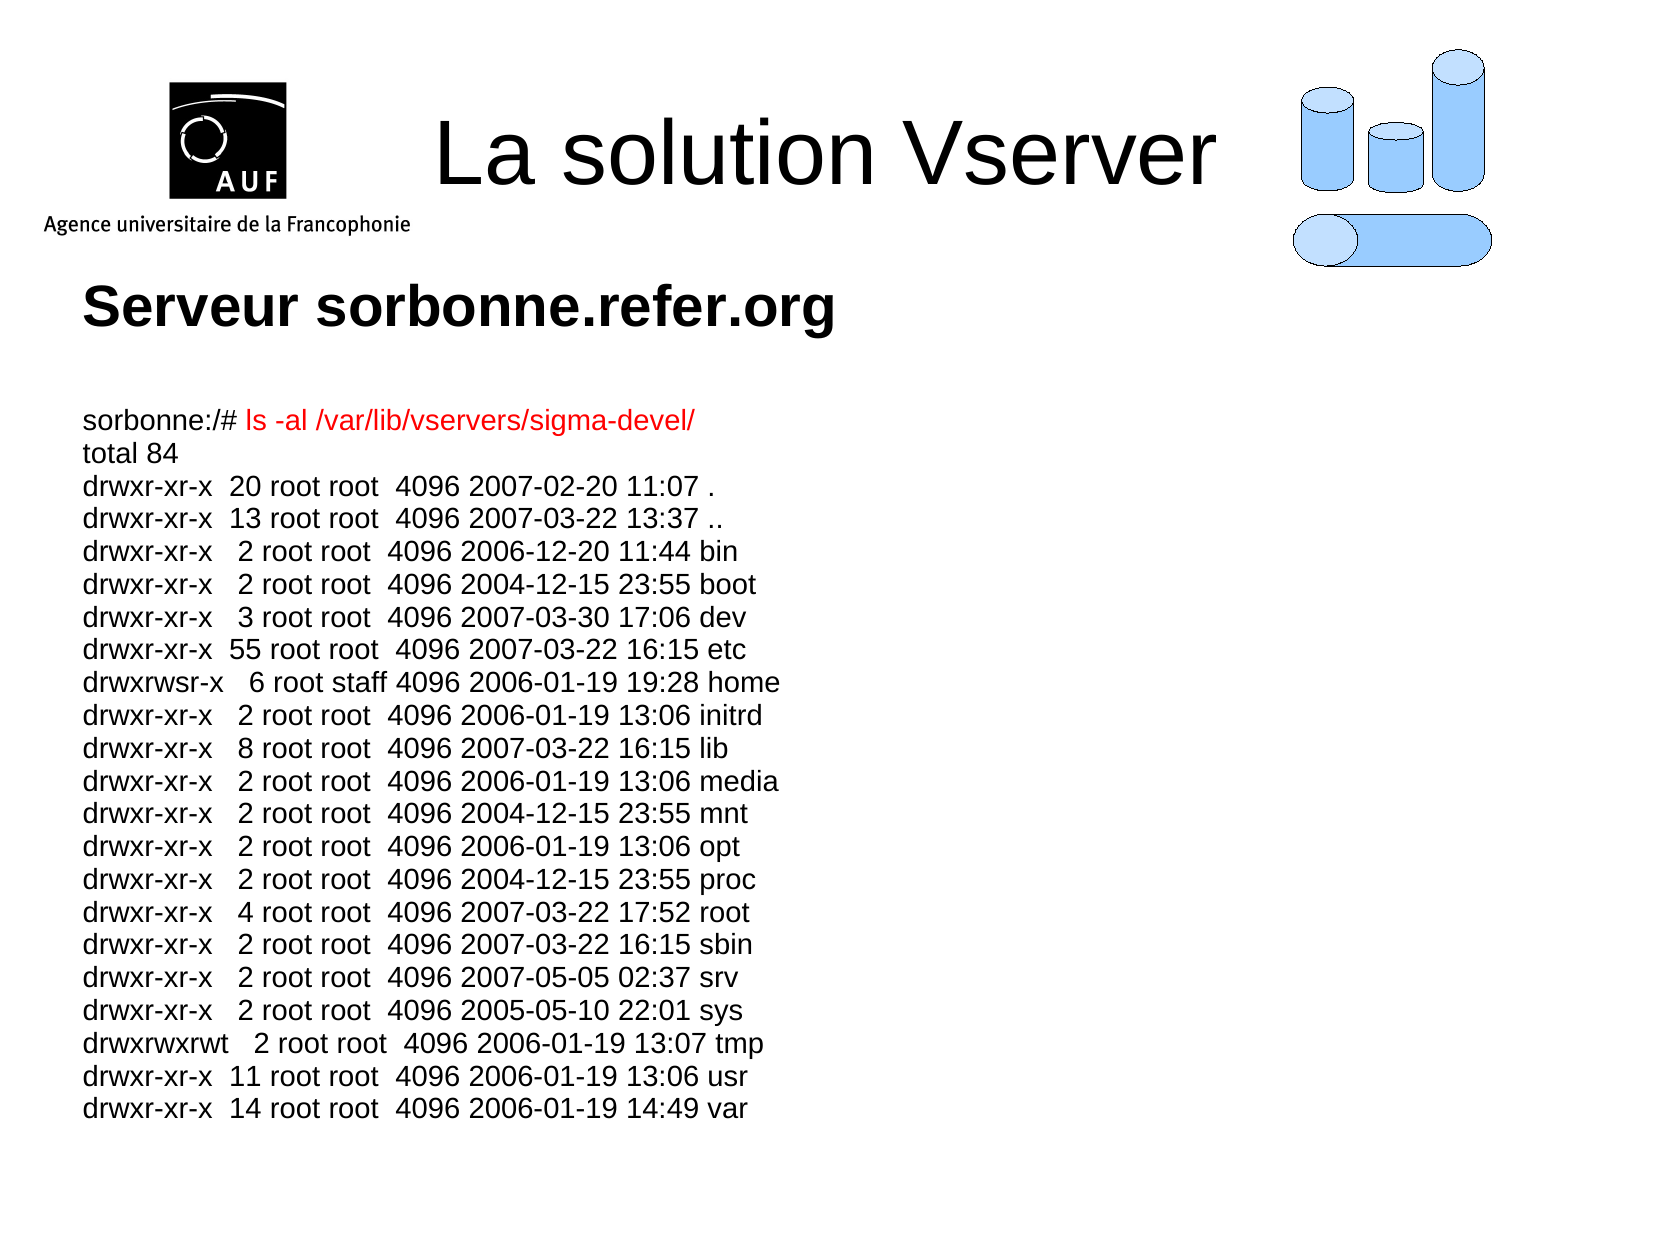

# La solution Vserver
Serveur sorbonne.refer.org
sorbonne:/# ls -al /var/lib/vservers/sigma-devel/
total 84
drwxr-xr-x 20 root root 4096 2007-02-20 11:07 .
drwxr-xr-x 13 root root 4096 2007-03-22 13:37 ..
drwxr-xr-x 2 root root 4096 2006-12-20 11:44 bin
drwxr-xr-x 2 root root 4096 2004-12-15 23:55 boot
drwxr-xr-x 3 root root 4096 2007-03-30 17:06 dev
drwxr-xr-x 55 root root 4096 2007-03-22 16:15 etc
drwxrwsr-x 6 root staff 4096 2006-01-19 19:28 home
drwxr-xr-x 2 root root 4096 2006-01-19 13:06 initrd
drwxr-xr-x 8 root root 4096 2007-03-22 16:15 lib
drwxr-xr-x 2 root root 4096 2006-01-19 13:06 media
drwxr-xr-x 2 root root 4096 2004-12-15 23:55 mnt
drwxr-xr-x 2 root root 4096 2006-01-19 13:06 opt
drwxr-xr-x 2 root root 4096 2004-12-15 23:55 proc
drwxr-xr-x 4 root root 4096 2007-03-22 17:52 root
drwxr-xr-x 2 root root 4096 2007-03-22 16:15 sbin
drwxr-xr-x 2 root root 4096 2007-05-05 02:37 srv
drwxr-xr-x 2 root root 4096 2005-05-10 22:01 sys
drwxrwxrwt 2 root root 4096 2006-01-19 13:07 tmp
drwxr-xr-x 11 root root 4096 2006-01-19 13:06 usr
drwxr-xr-x 14 root root 4096 2006-01-19 14:49 var